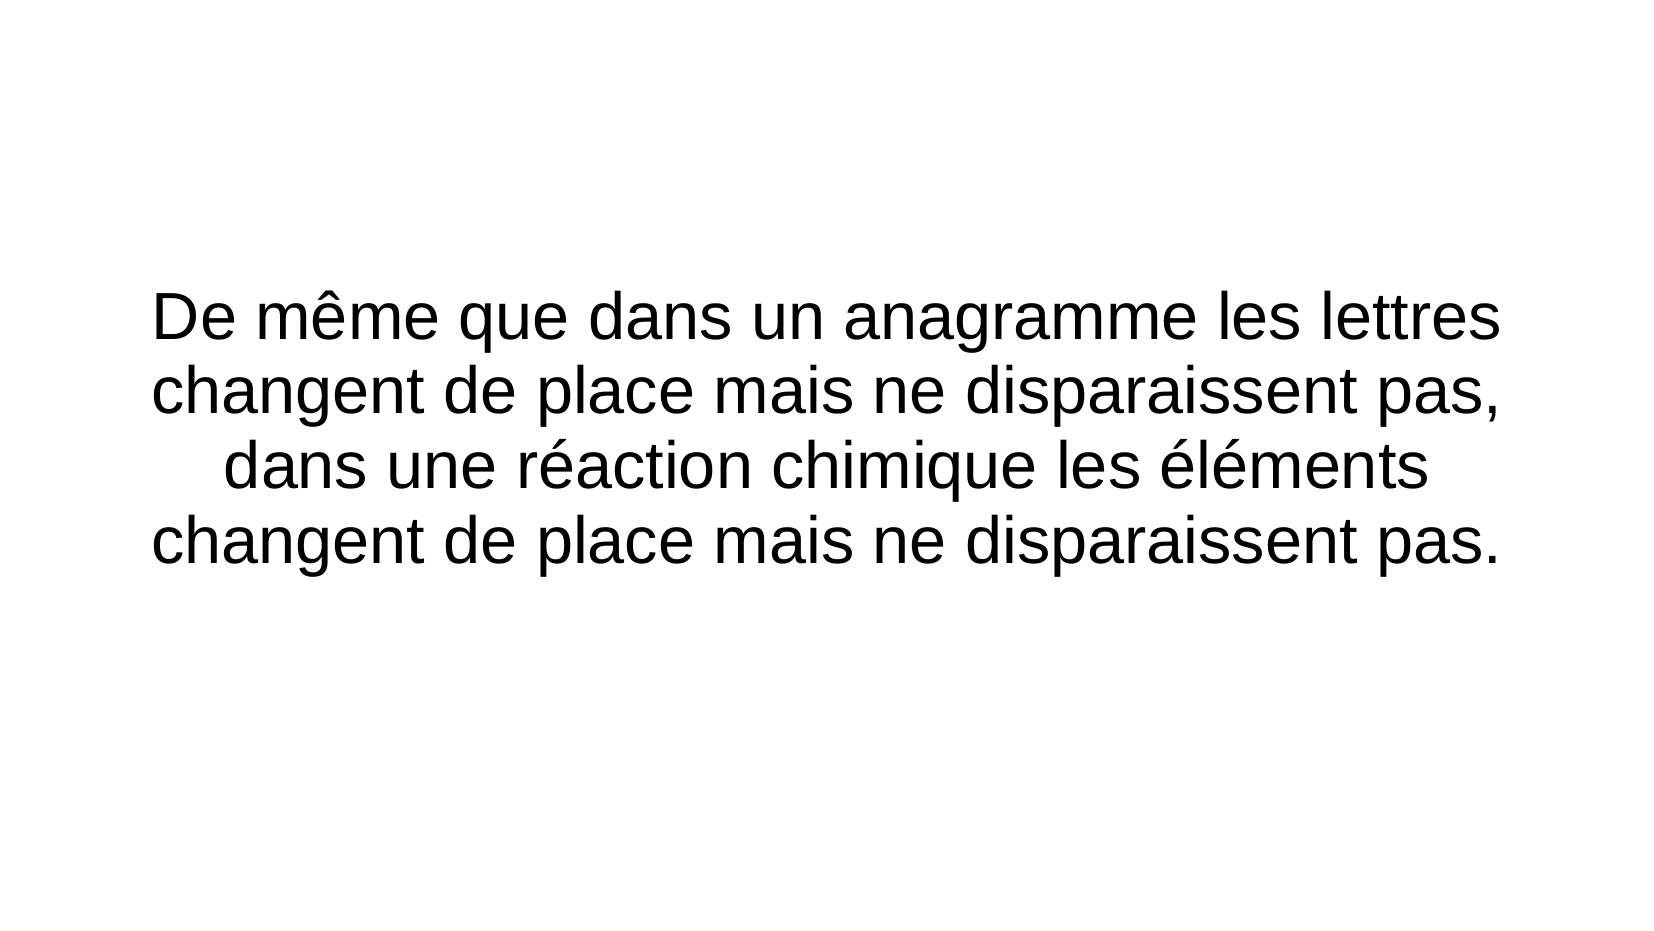

# De même que dans un anagramme les lettres changent de place mais ne disparaissent pas, dans une réaction chimique les éléments changent de place mais ne disparaissent pas.